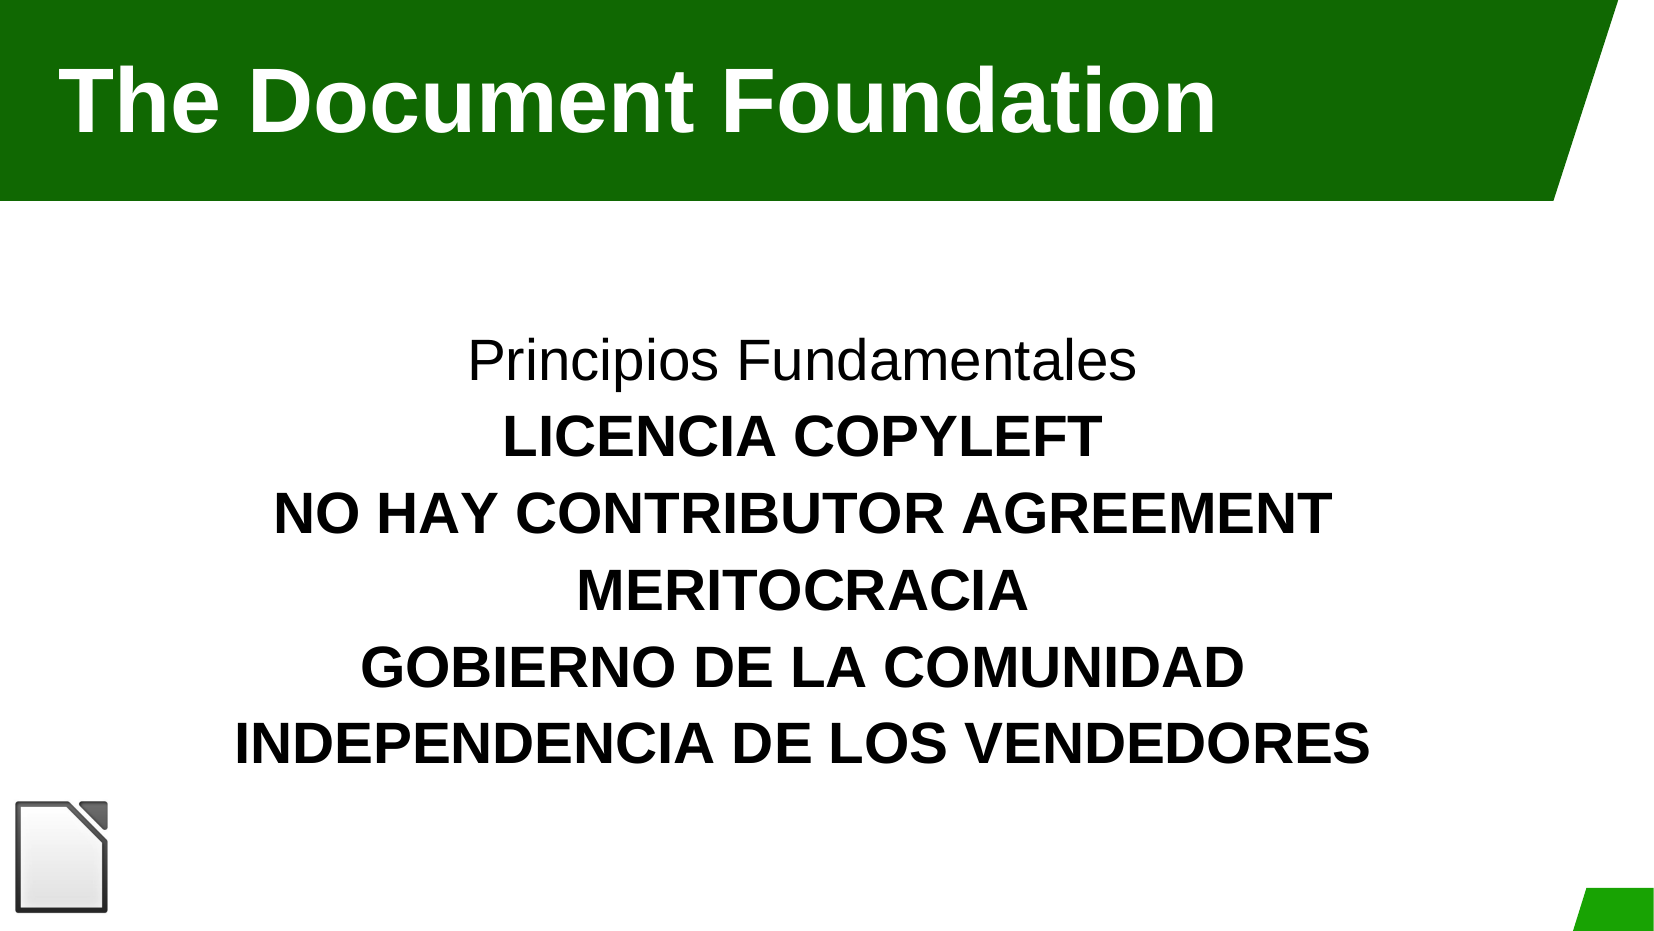

# The Document Foundation
Principios Fundamentales
LICENCIA COPYLEFT
NO HAY CONTRIBUTOR AGREEMENT
MERITOCRACIA
GOBIERNO DE LA COMUNIDAD
INDEPENDENCIA DE LOS VENDEDORES